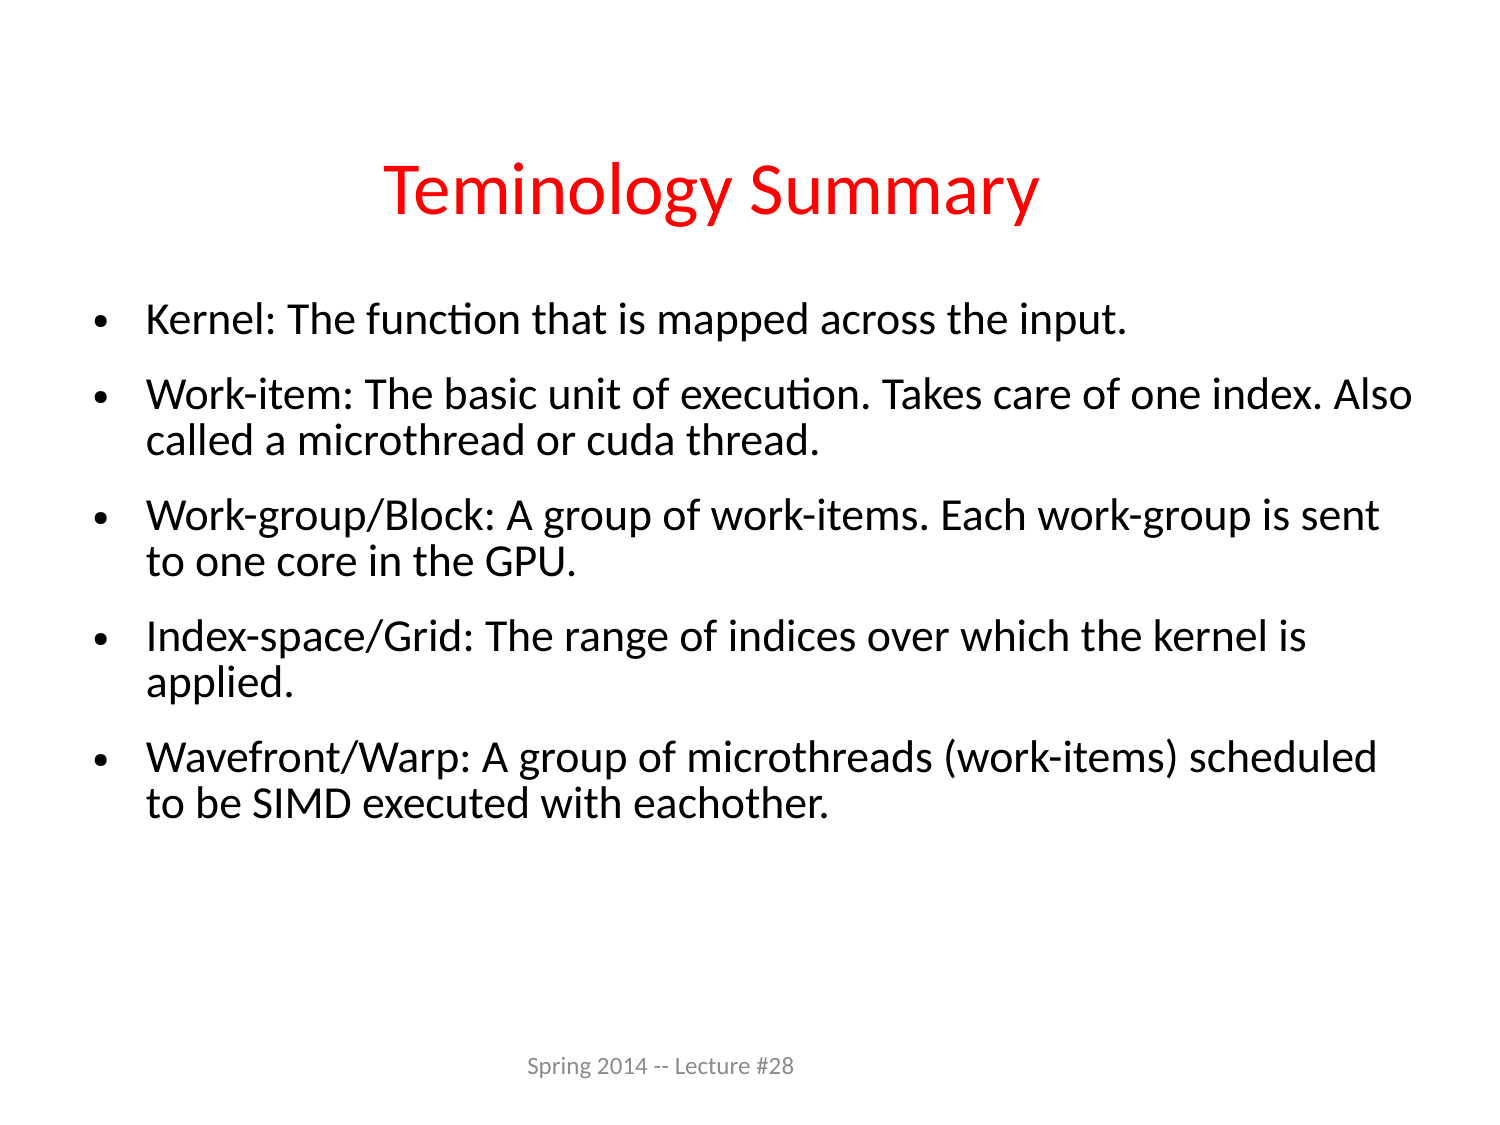

# Teminology Summary
Kernel: The function that is mapped across the input.
Work-item: The basic unit of execution. Takes care of one index. Also called a microthread or cuda thread.
Work-group/Block: A group of work-items. Each work-group is sent to one core in the GPU.
Index-space/Grid: The range of indices over which the kernel is applied.
Wavefront/Warp: A group of microthreads (work-items) scheduled to be SIMD executed with eachother.